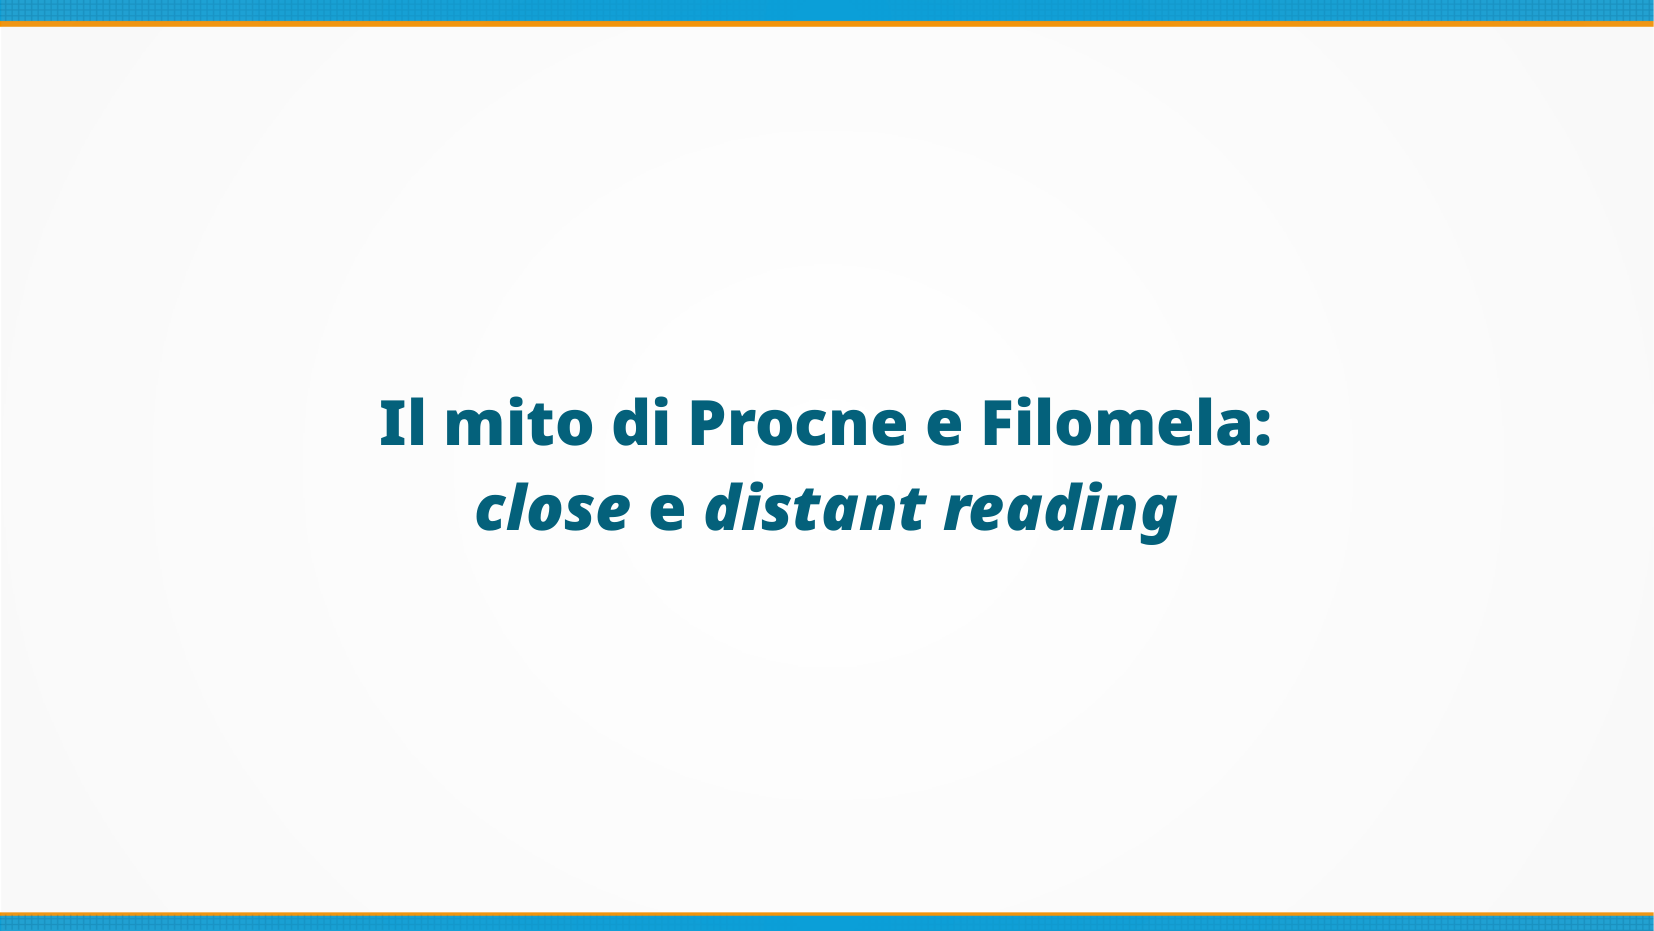

# Il mito di Procne e Filomela:
close e distant reading